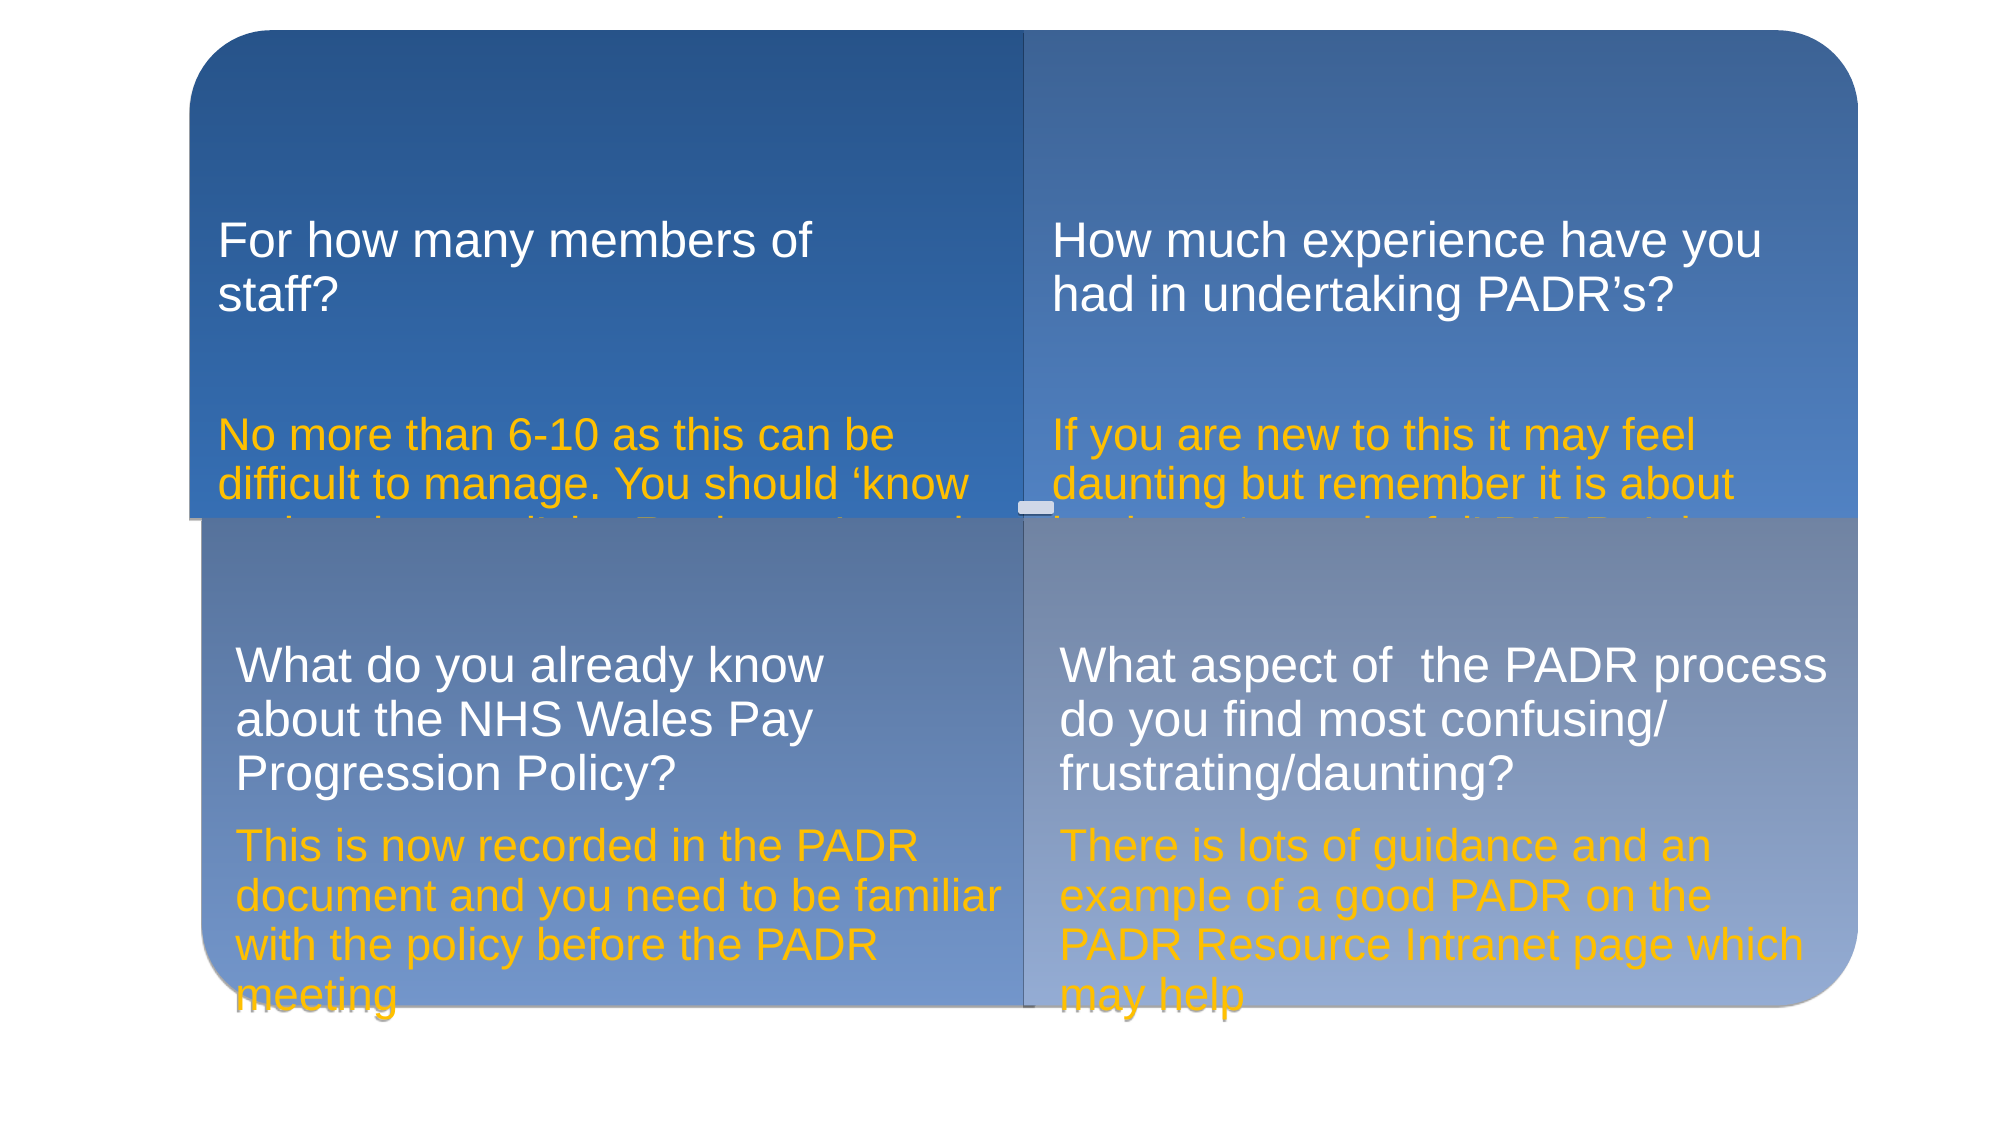

For how many members of
staff?
No more than 6-10 as this can be difficult to manage. You should ‘know and understand’ the Reviewee’s work
How much experience have you had in undertaking PADR’s?
If you are new to this it may feel daunting but remember it is about having a ‘meaningful’ PADR. It is beneficial to plan your meeting and plan an agenda you want to cover
What do you already know
about the NHS Wales Pay Progression Policy?
This is now recorded in the PADR document and you need to be familiar with the policy before the PADR meeting
What aspect of the PADR process do you find most confusing/ frustrating/daunting?
There is lots of guidance and an example of a good PADR on the PADR Resource Intranet page which may help